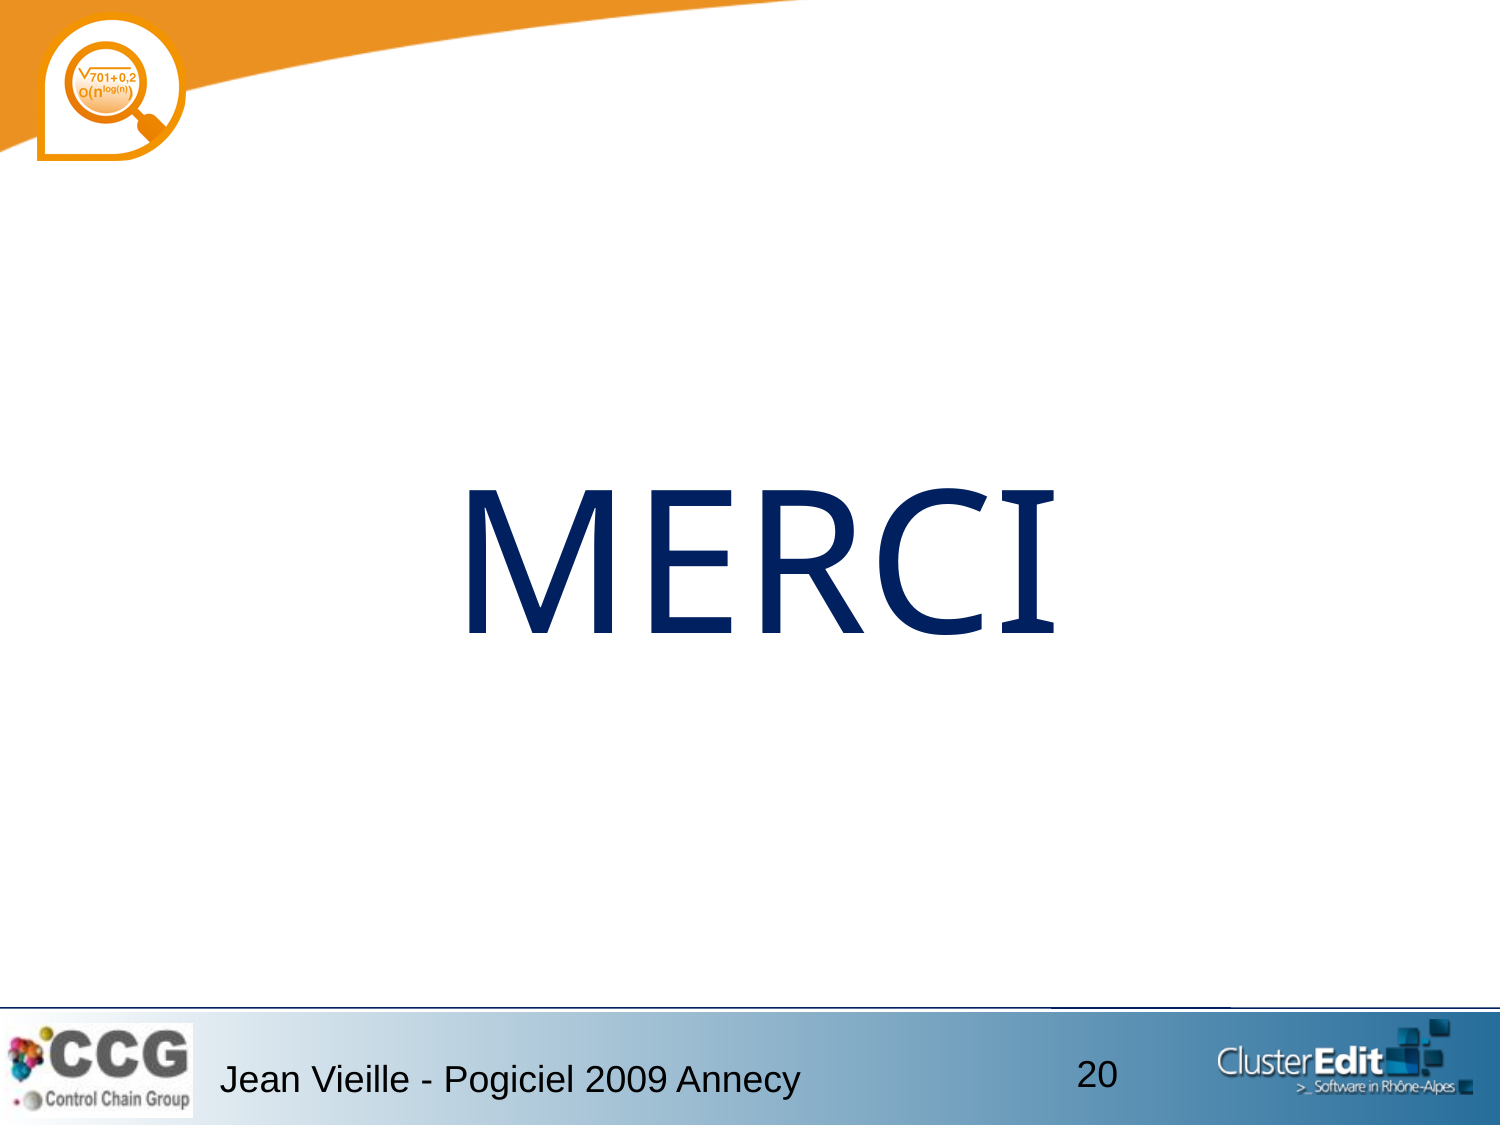

MERCI
Jean Vieille - Pogiciel 2009 Annecy